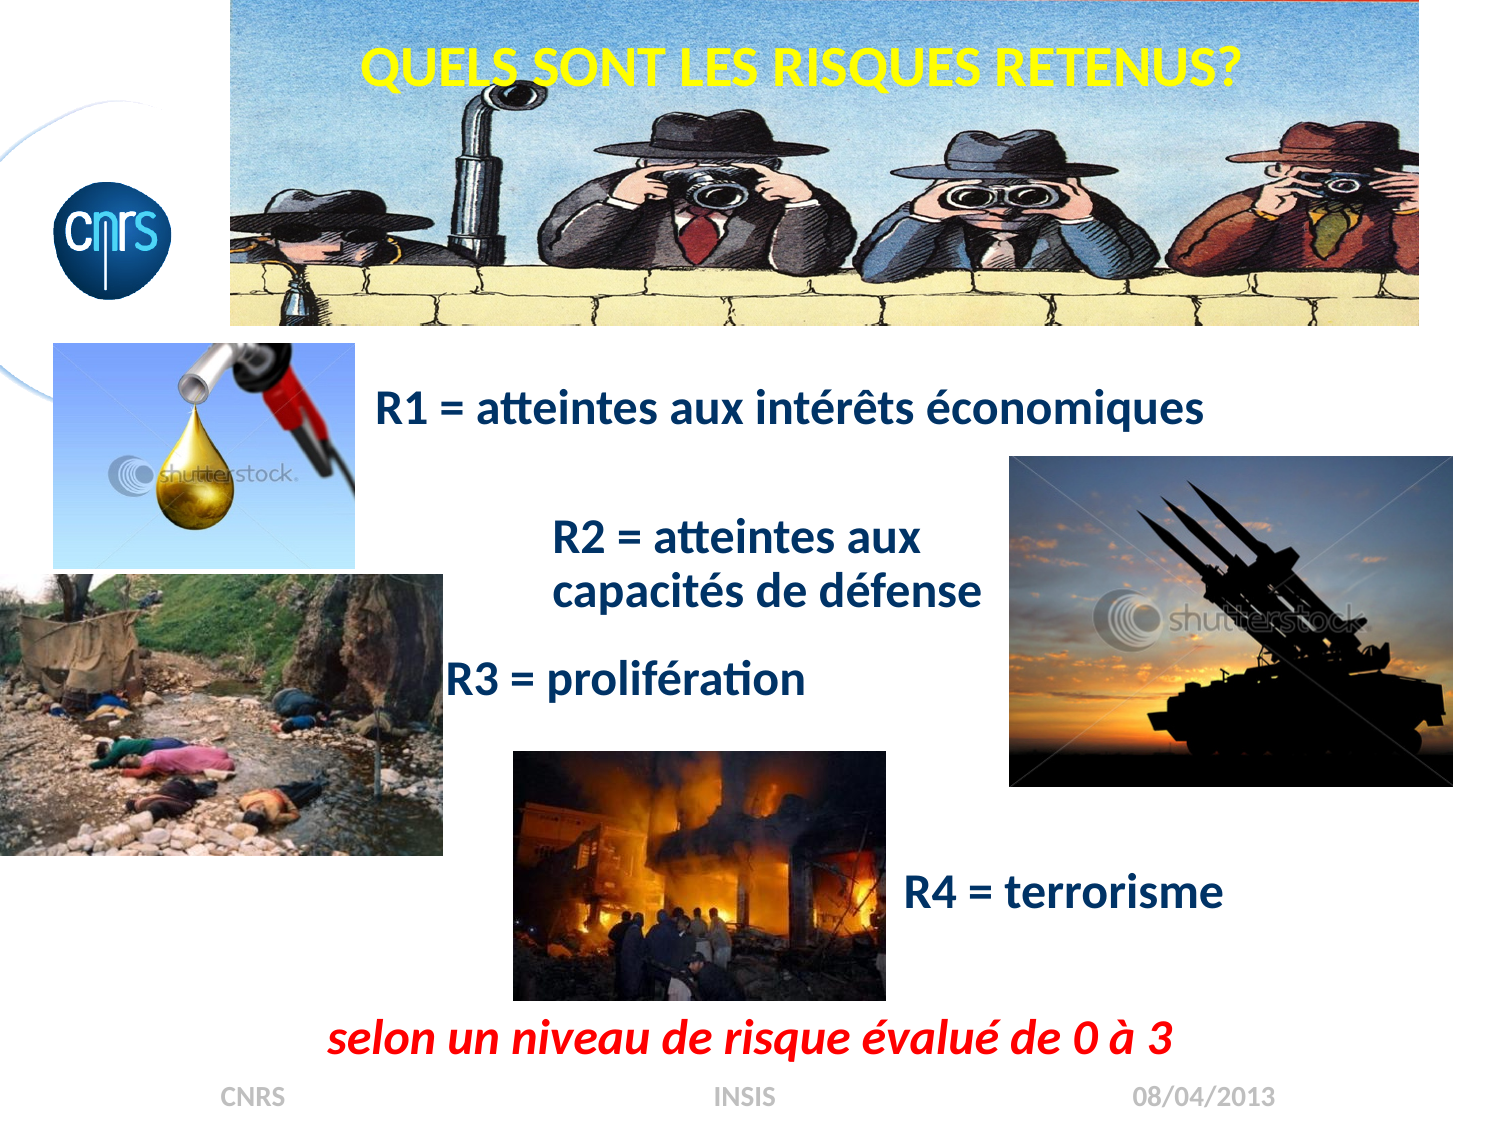

QUELS SONT LES RISQUES RETENUS?
R1 = atteintes aux intérêts économiques
R2 = atteintes aux capacités de défense
R3 = prolifération
R4 = terrorisme
selon un niveau de risque évalué de 0 à 3